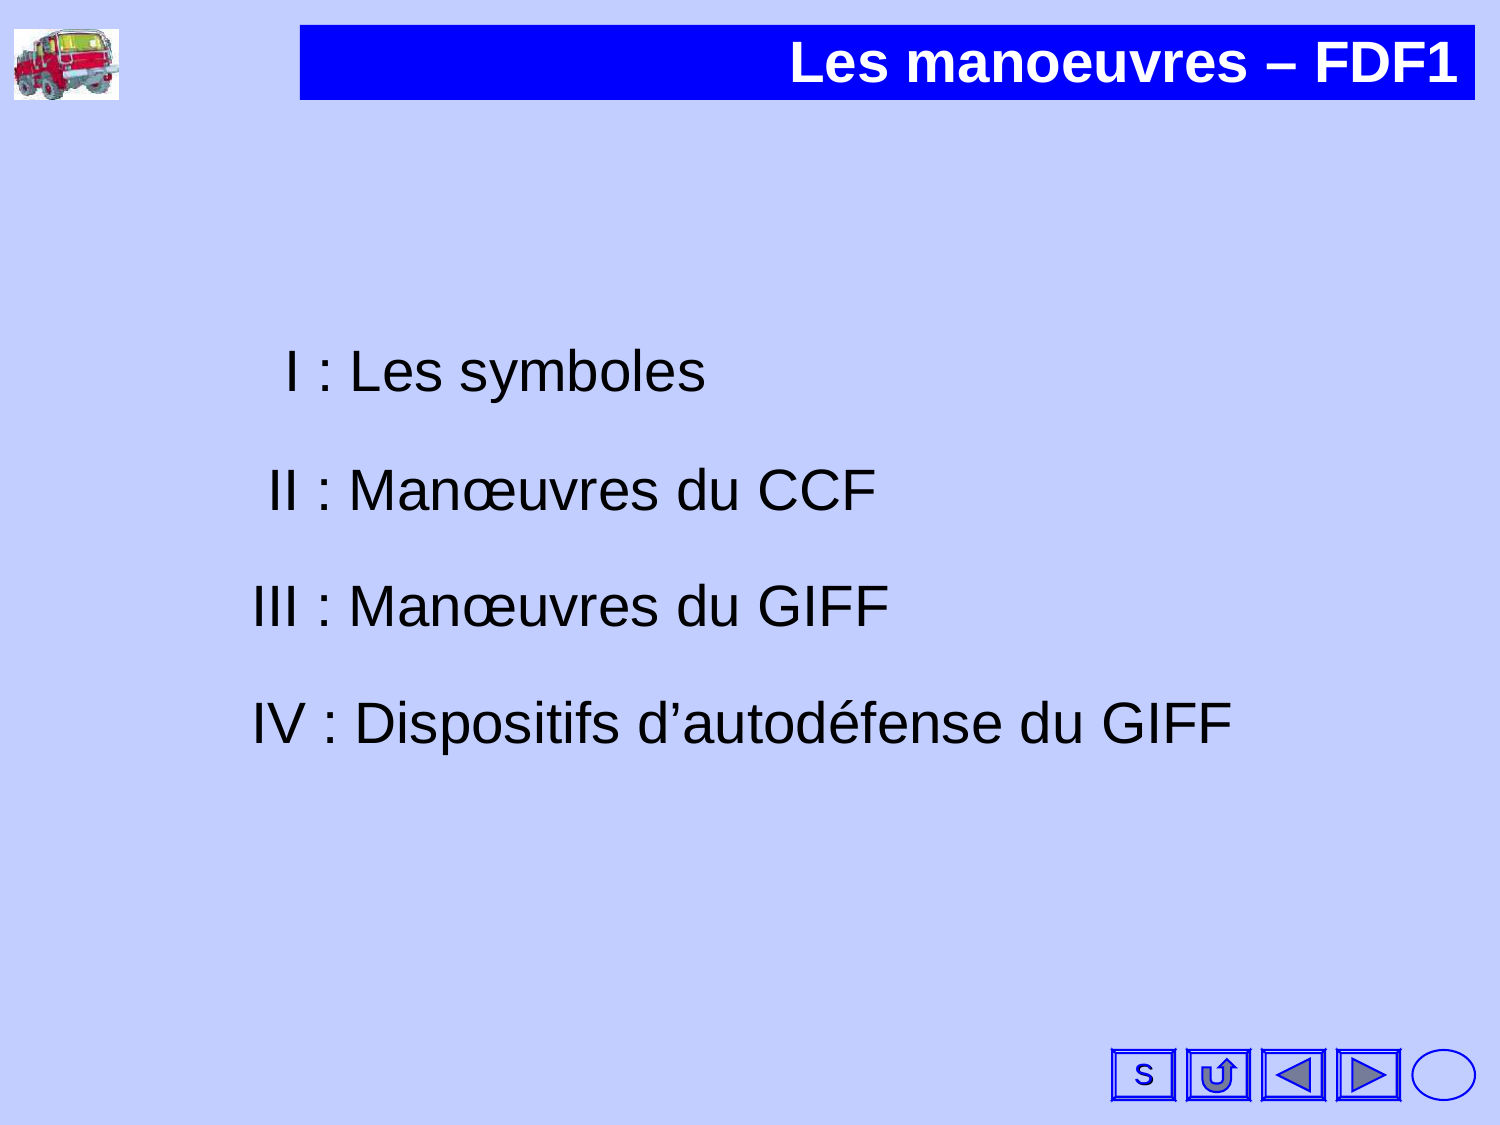

Les manoeuvres – FDF1
 I : Les symboles
 II : Manœuvres du CCF
III : Manœuvres du GIFF
IV : Dispositifs d’autodéfense du GIFF